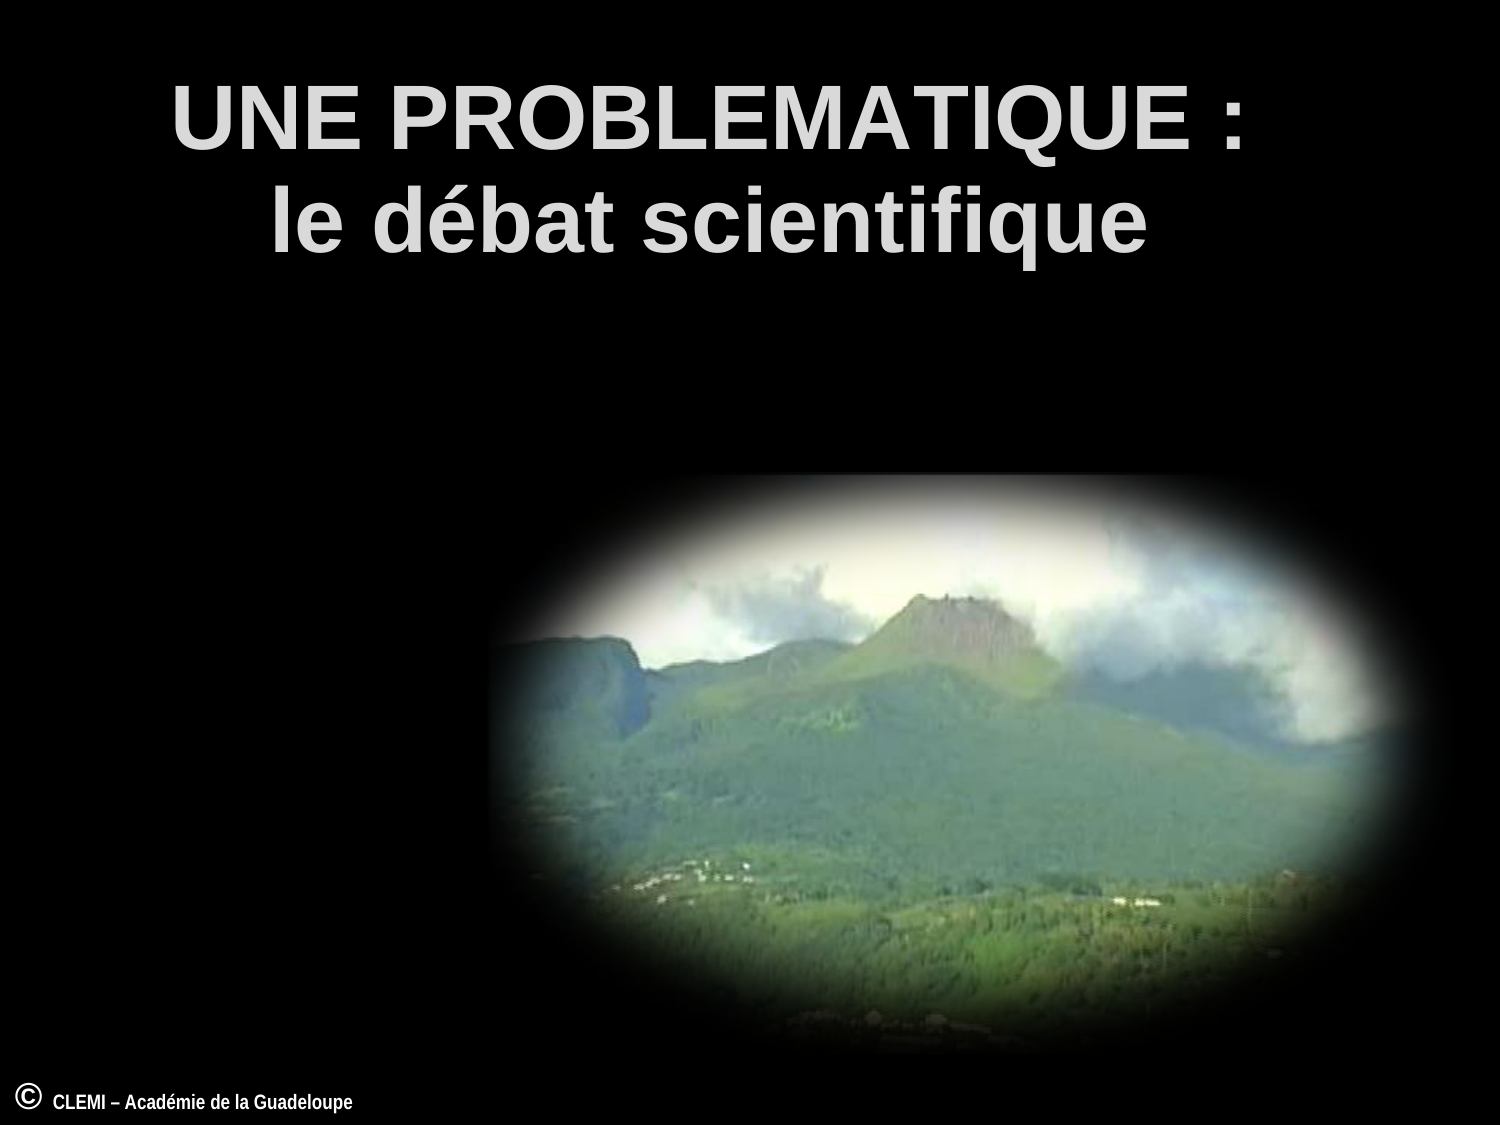

# UNE PROBLEMATIQUE : le débat scientifique
© CLEMI – Académie de la Guadeloupe